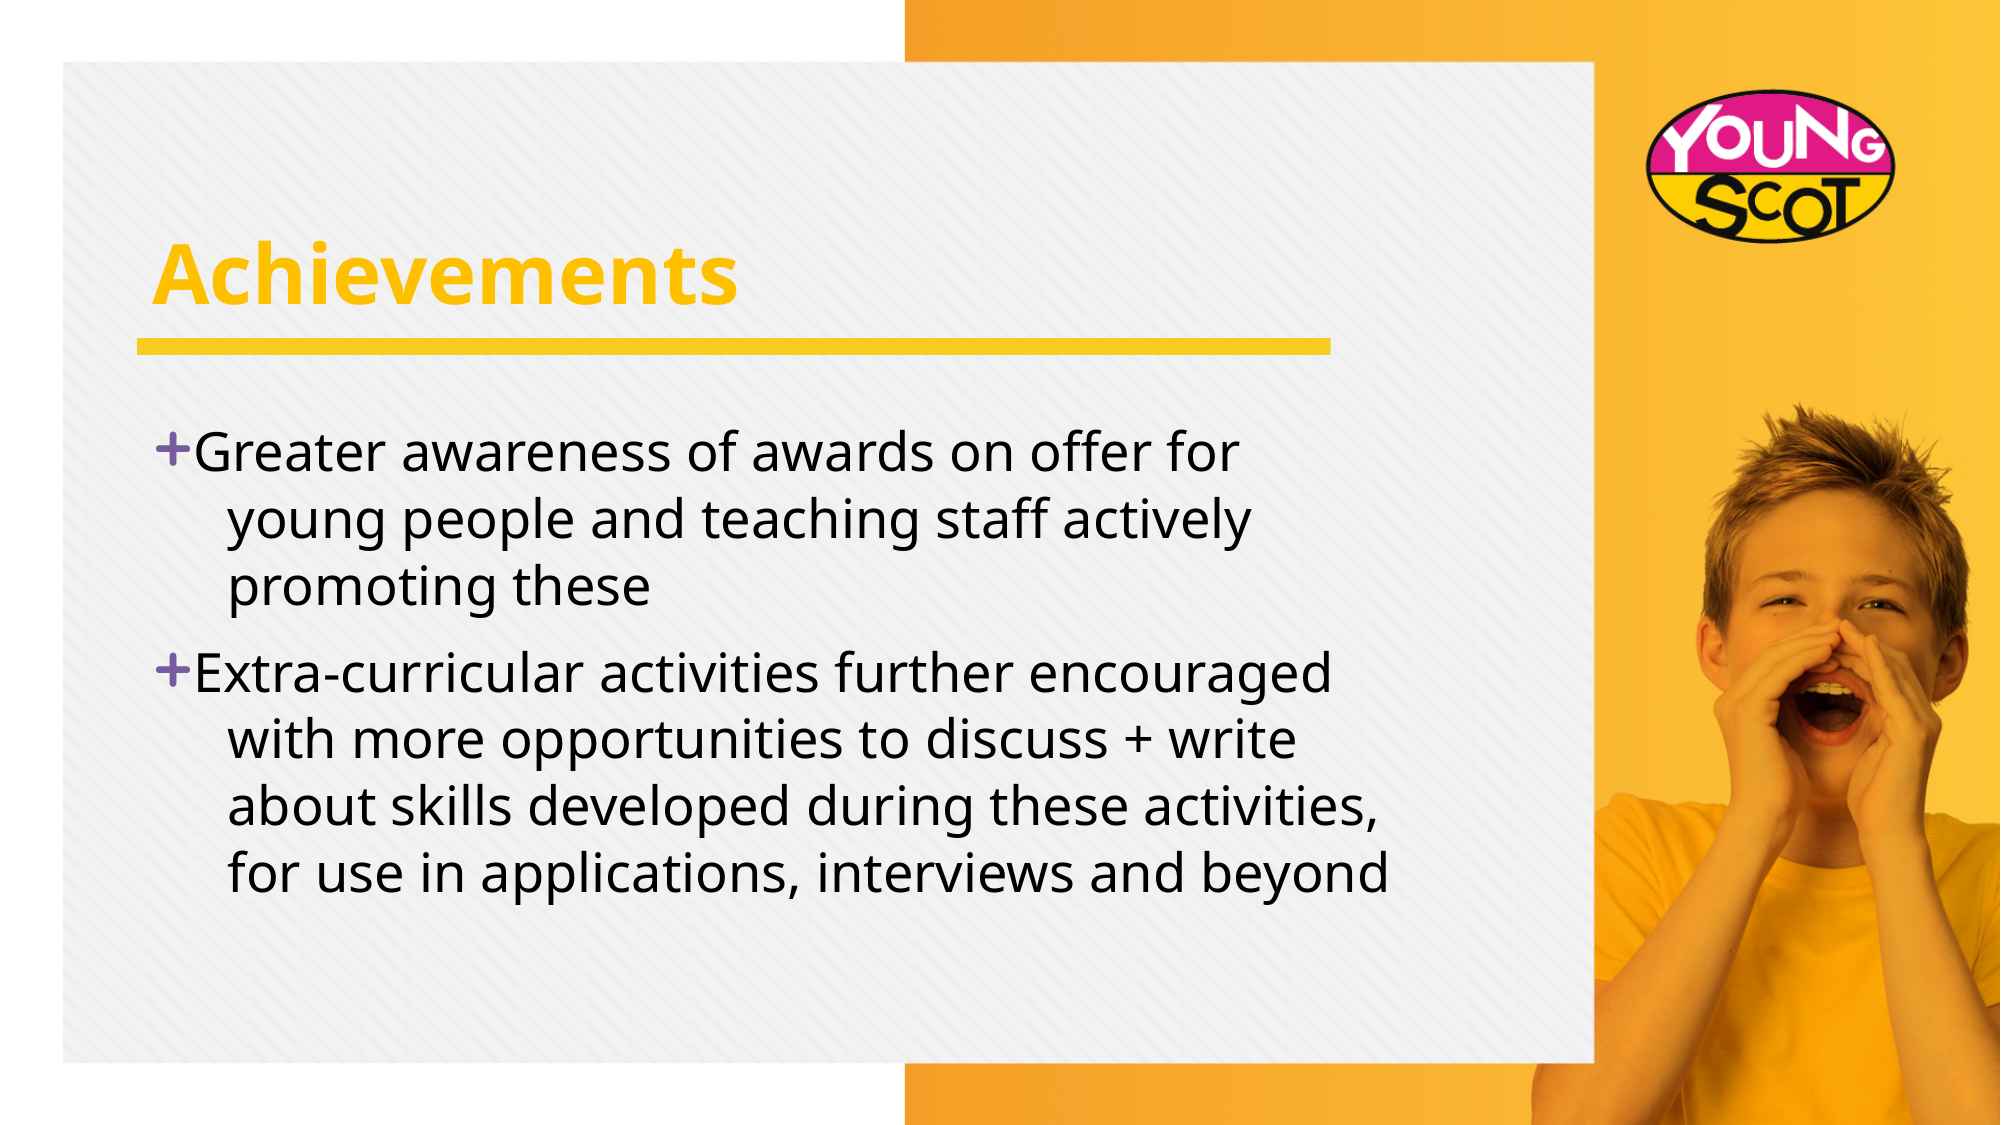

# Achievements
Greater awareness of awards on offer for young people and teaching staff actively promoting these
Extra-curricular activities further encouraged with more opportunities to discuss + write about skills developed during these activities, for use in applications, interviews and beyond